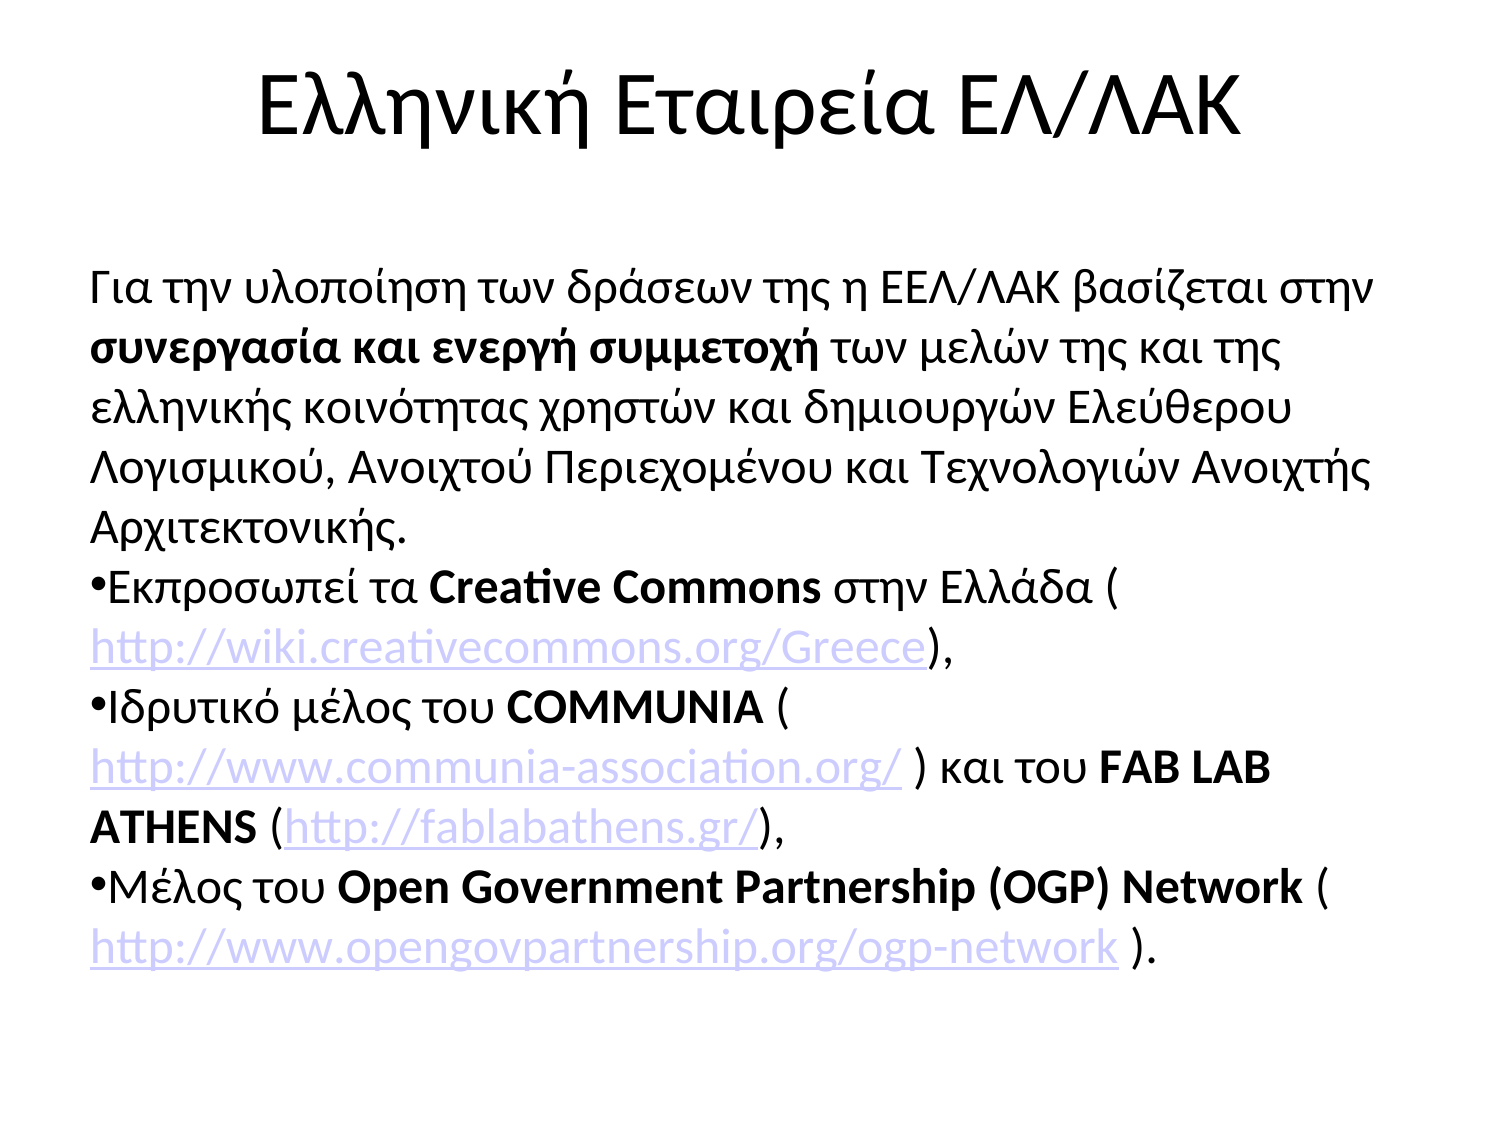

17/5/2013
Θεματα ΚτΠ/Γ
Ελληνική Εταιρεία ΕΛ/ΛΑΚ
Για την υλοποίηση των δράσεων της η ΕΕΛ/ΛΑΚ βασίζεται στην συνεργασία και ενεργή συμμετοχή των μελών της και της ελληνικής κοινότητας χρηστών και δημιουργών Ελεύθερου Λογισμικού, Ανοιχτού Περιεχομένου και Τεχνολογιών Ανοιχτής Αρχιτεκτονικής.
Εκπροσωπεί τα Creative Commons στην Ελλάδα (http://wiki.creativecommons.org/Greece),
Ιδρυτικό μέλος του COMMUNIA (http://www.communia-association.org/ ) και του FAB LAB ATHENS (http://fablabathens.gr/),
Μέλος του Open Government Partnership (OGP) Network (http://www.opengovpartnership.org/ogp-network ).